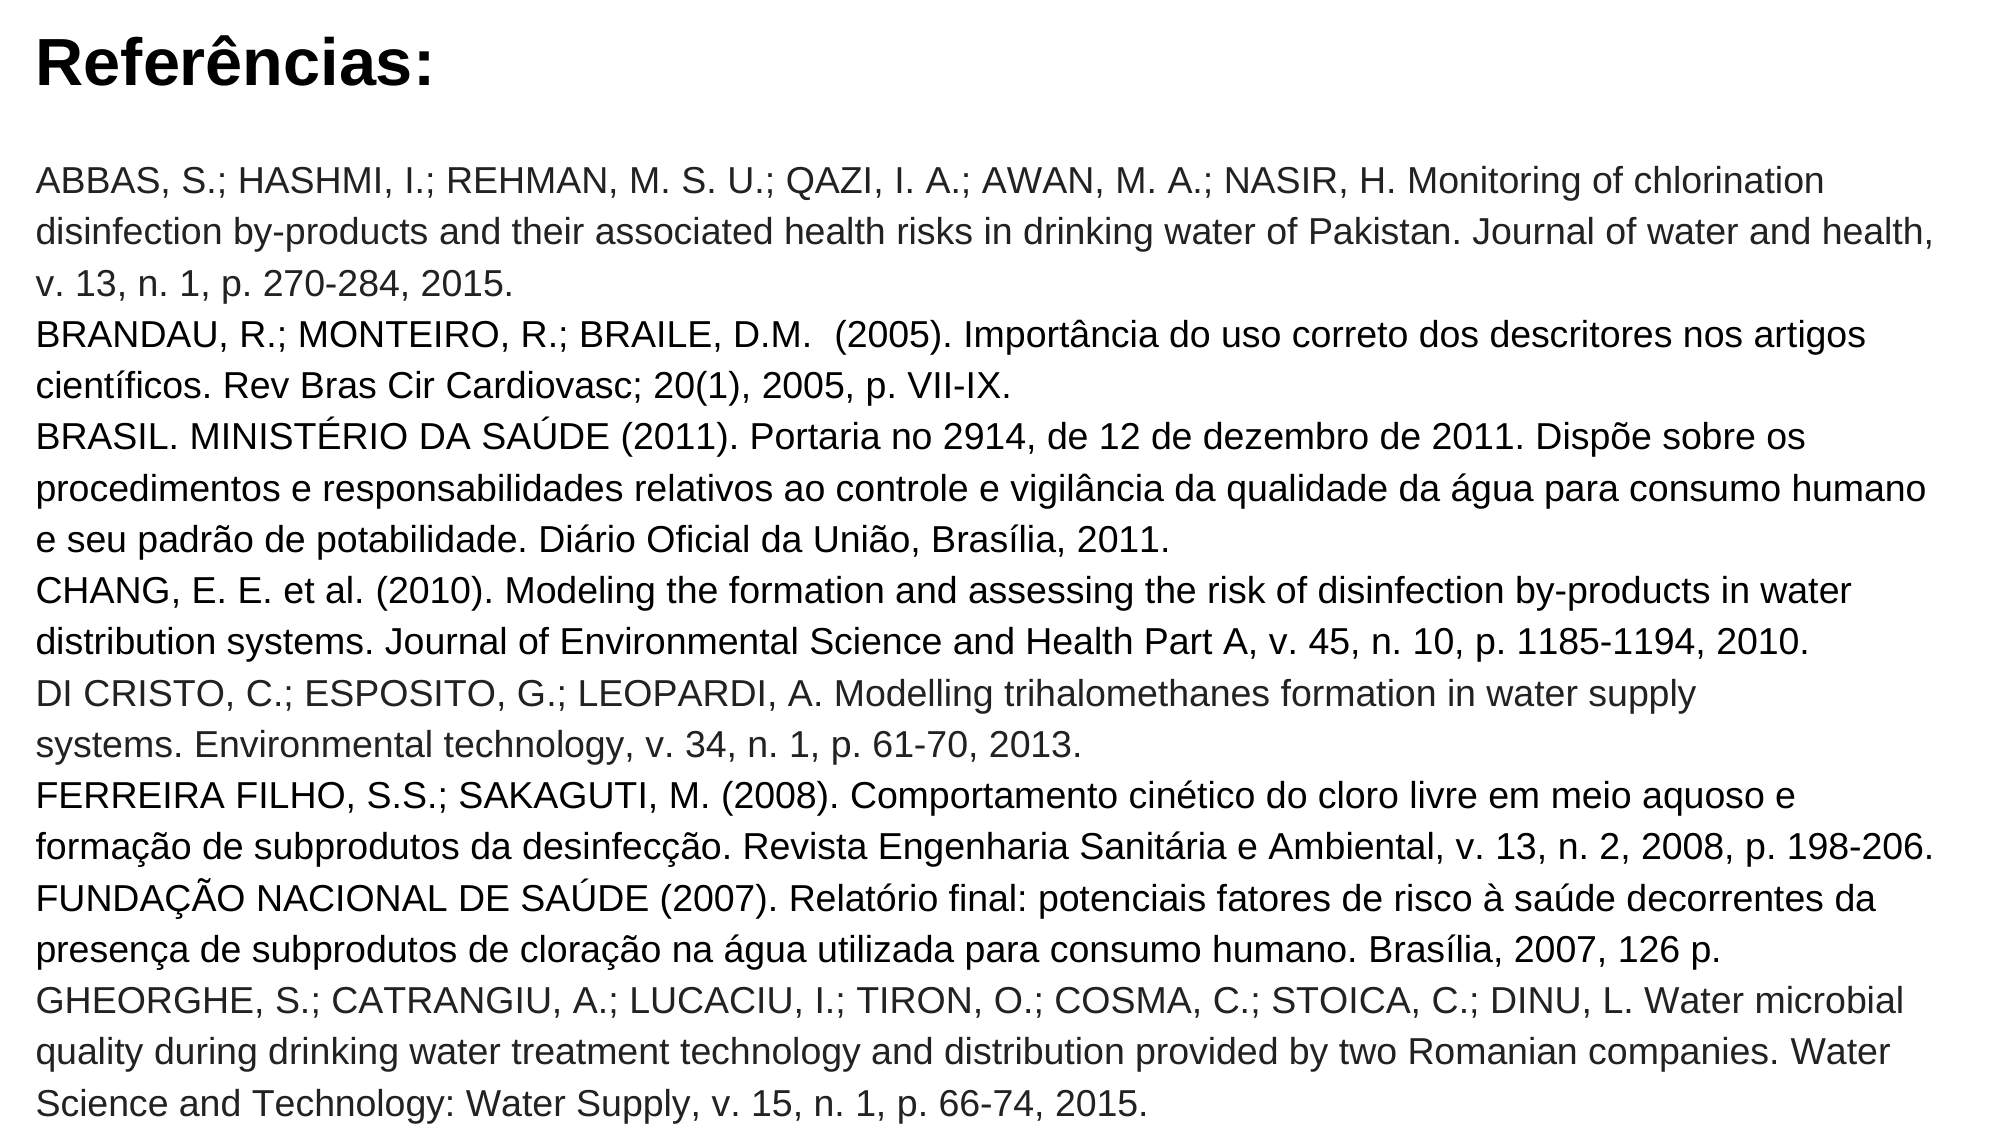

# Referências: ABBAS, S.; HASHMI, I.; REHMAN, M. S. U.; QAZI, I. A.; AWAN, M. A.; NASIR, H. Monitoring of chlorination disinfection by-products and their associated health risks in drinking water of Pakistan. Journal of water and health, v. 13, n. 1, p. 270-284, 2015. BRANDAU, R.; MONTEIRO, R.; BRAILE, D.M. (2005). Importância do uso correto dos descritores nos artigos científicos. Rev Bras Cir Cardiovasc; 20(1), 2005, p. VII-IX. BRASIL. MINISTÉRIO DA SAÚDE (2011). Portaria no 2914, de 12 de dezembro de 2011. Dispõe sobre os procedimentos e responsabilidades relativos ao controle e vigilância da qualidade da água para consumo humano e seu padrão de potabilidade. Diário Oficial da União, Brasília, 2011. CHANG, E. E. et al. (2010). Modeling the formation and assessing the risk of disinfection by-products in water distribution systems. Journal of Environmental Science and Health Part A, v. 45, n. 10, p. 1185-1194, 2010. DI CRISTO, C.; ESPOSITO, G.; LEOPARDI, A. Modelling trihalomethanes formation in water supply systems. Environmental technology, v. 34, n. 1, p. 61-70, 2013. FERREIRA FILHO, S.S.; SAKAGUTI, M. (2008). Comportamento cinético do cloro livre em meio aquoso e formação de subprodutos da desinfecção. Revista Engenharia Sanitária e Ambiental, v. 13, n. 2, 2008, p. 198-206. FUNDAÇÃO NACIONAL DE SAÚDE (2007). Relatório final: potenciais fatores de risco à saúde decorrentes da presença de subprodutos de cloração na água utilizada para consumo humano. Brasília, 2007, 126 p. GHEORGHE, S.; CATRANGIU, A.; LUCACIU, I.; TIRON, O.; COSMA, C.; STOICA, C.; DINU, L. Water microbial quality during drinking water treatment technology and distribution provided by two Romanian companies. Water Science and Technology: Water Supply, v. 15, n. 1, p. 66-74, 2015.